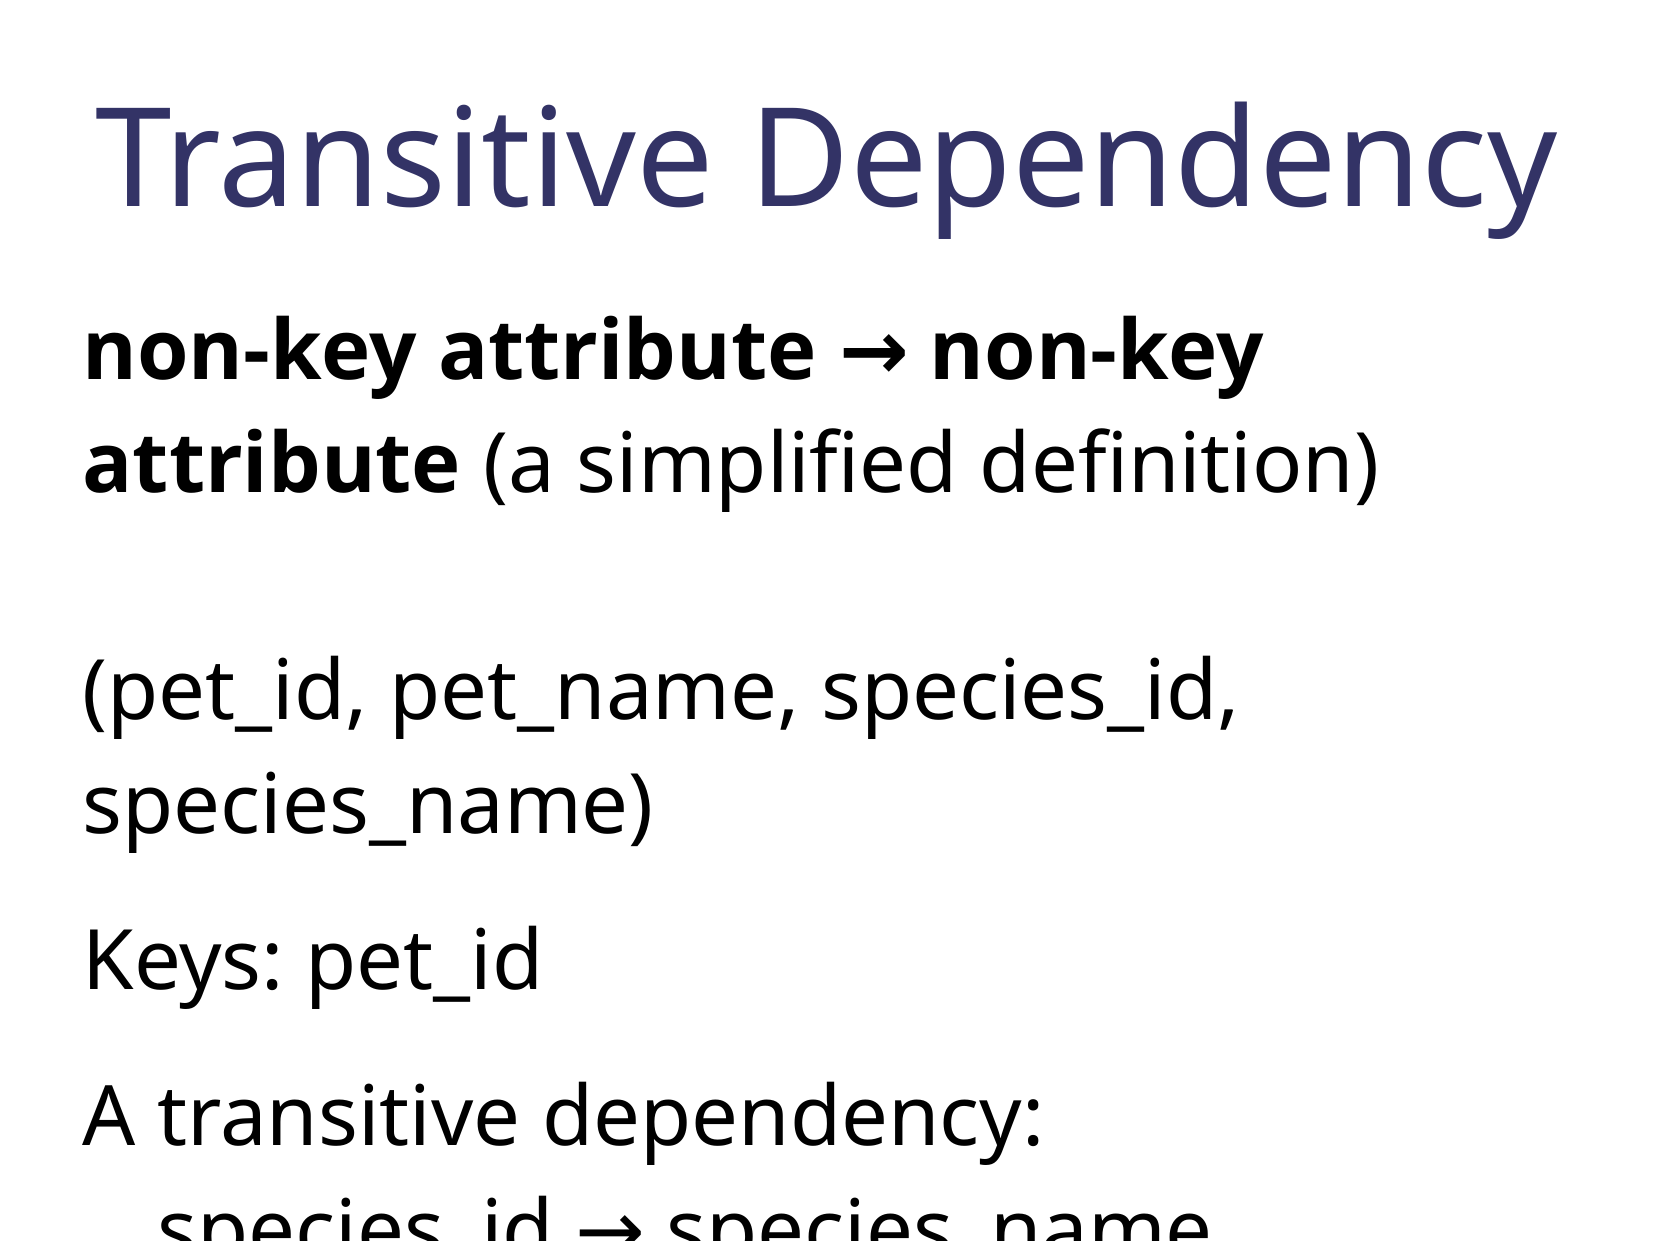

# Transitive Dependency
non-key attribute → non-key attribute (a simplified definition)
(pet_id, pet_name, species_id, species_name)
Keys: pet_id
A transitive dependency:
	species_id → species_name